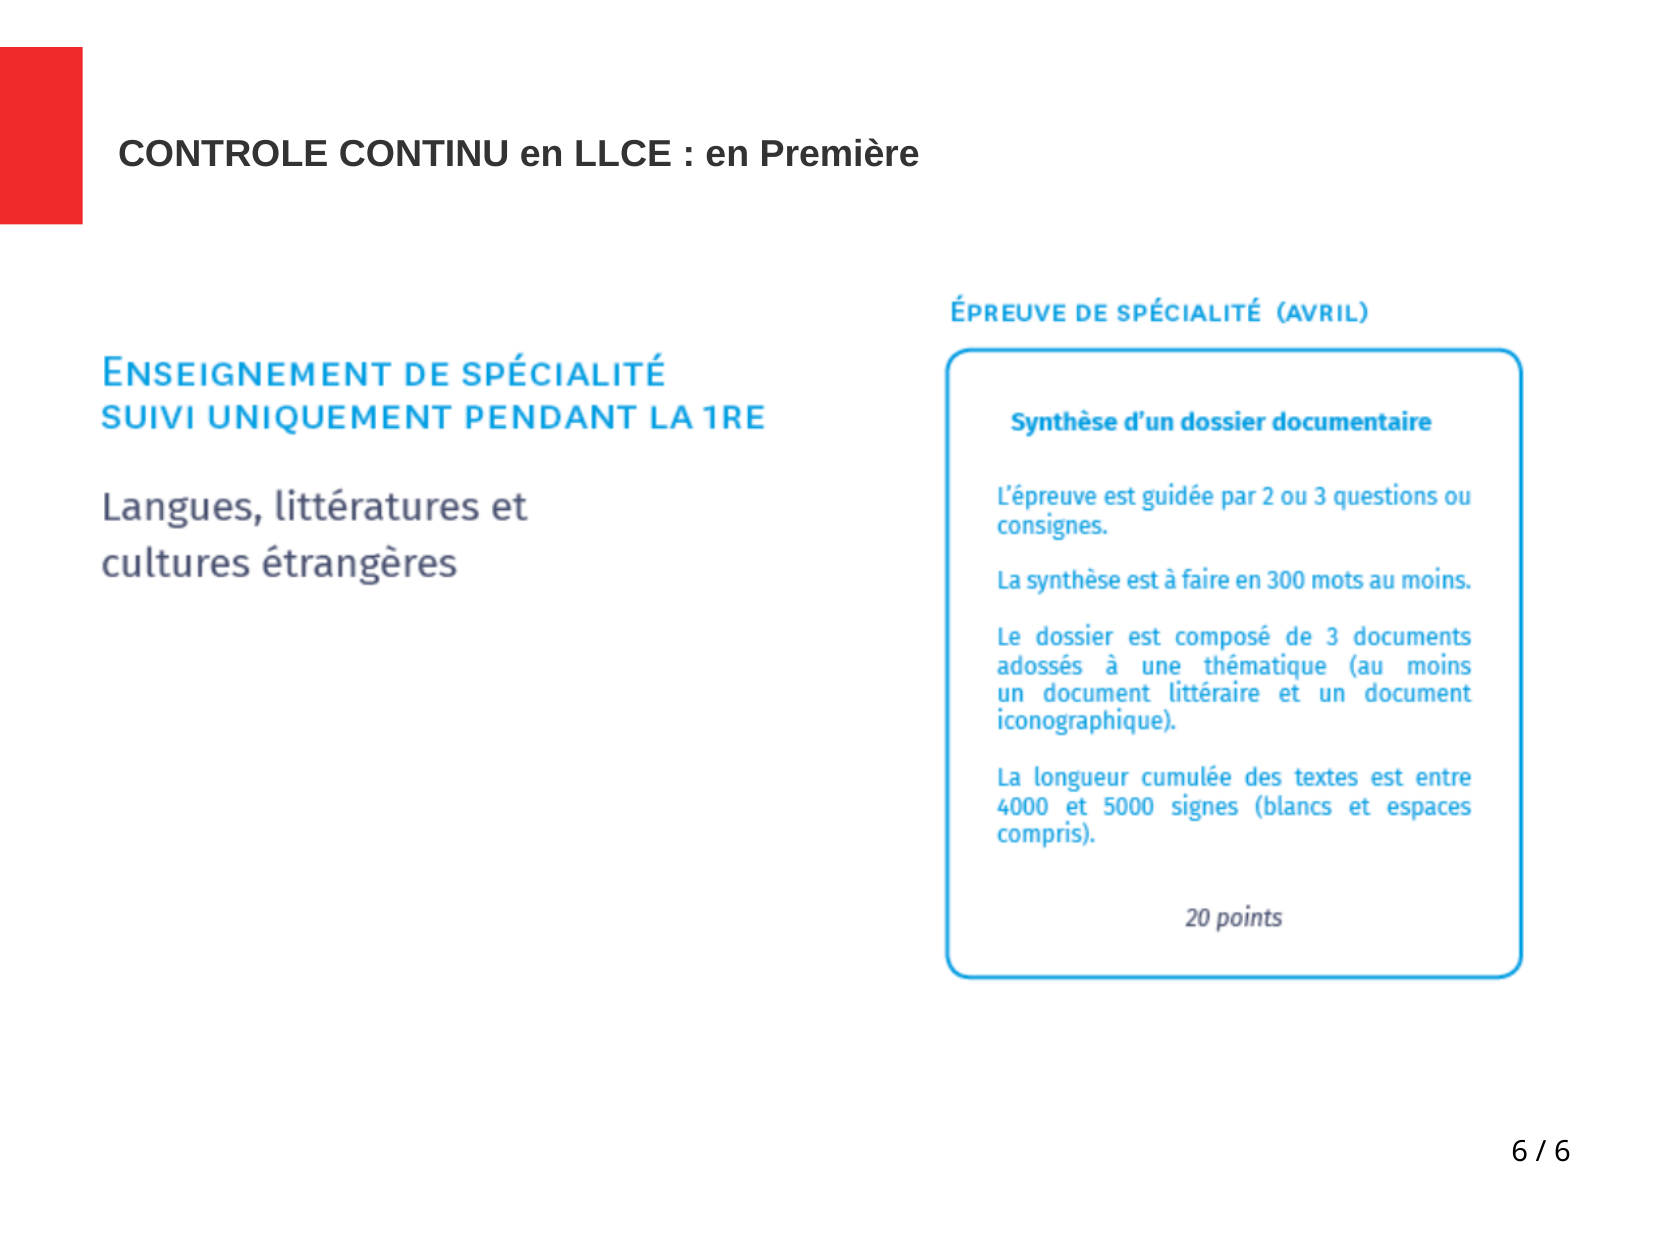

# CONTROLE CONTINU en LLCE : en Première
6